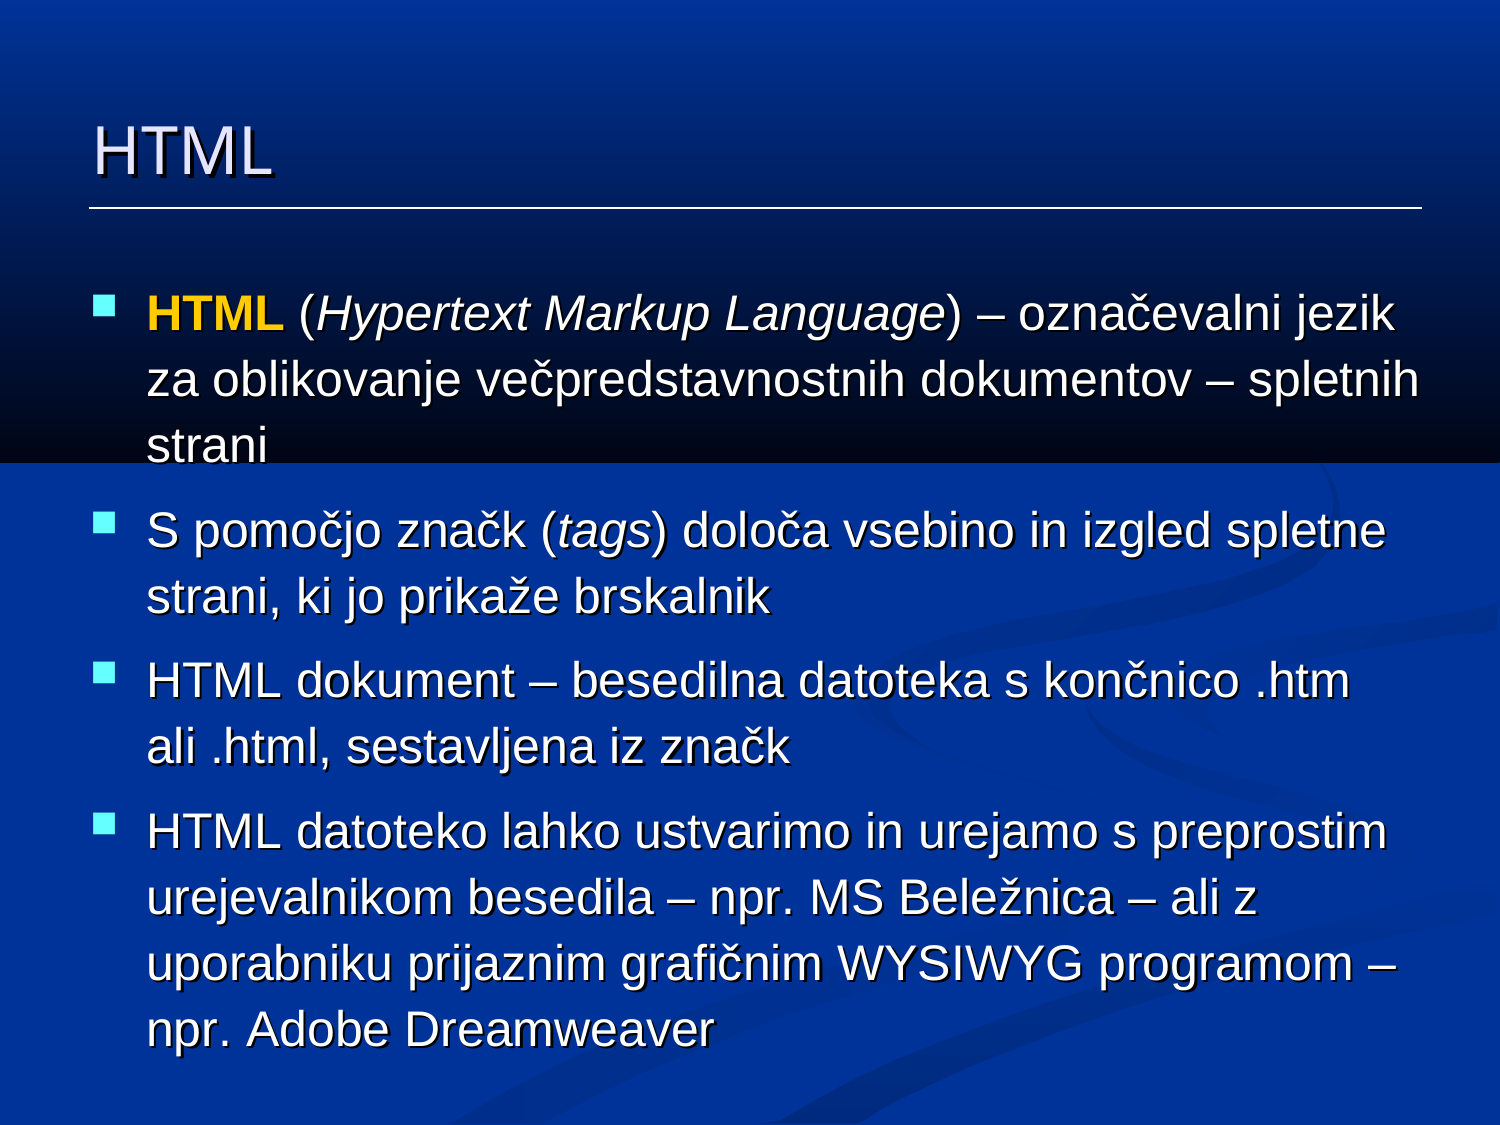

HTML
# HTML (Hypertext Markup Language) – označevalni jezik za oblikovanje večpredstavnostnih dokumentov – spletnih strani
S pomočjo značk (tags) določa vsebino in izgled spletne strani, ki jo prikaže brskalnik
HTML dokument – besedilna datoteka s končnico .htm ali .html, sestavljena iz značk
HTML datoteko lahko ustvarimo in urejamo s preprostim urejevalnikom besedila – npr. MS Beležnica – ali z uporabniku prijaznim grafičnim WYSIWYG programom – npr. Adobe Dreamweaver